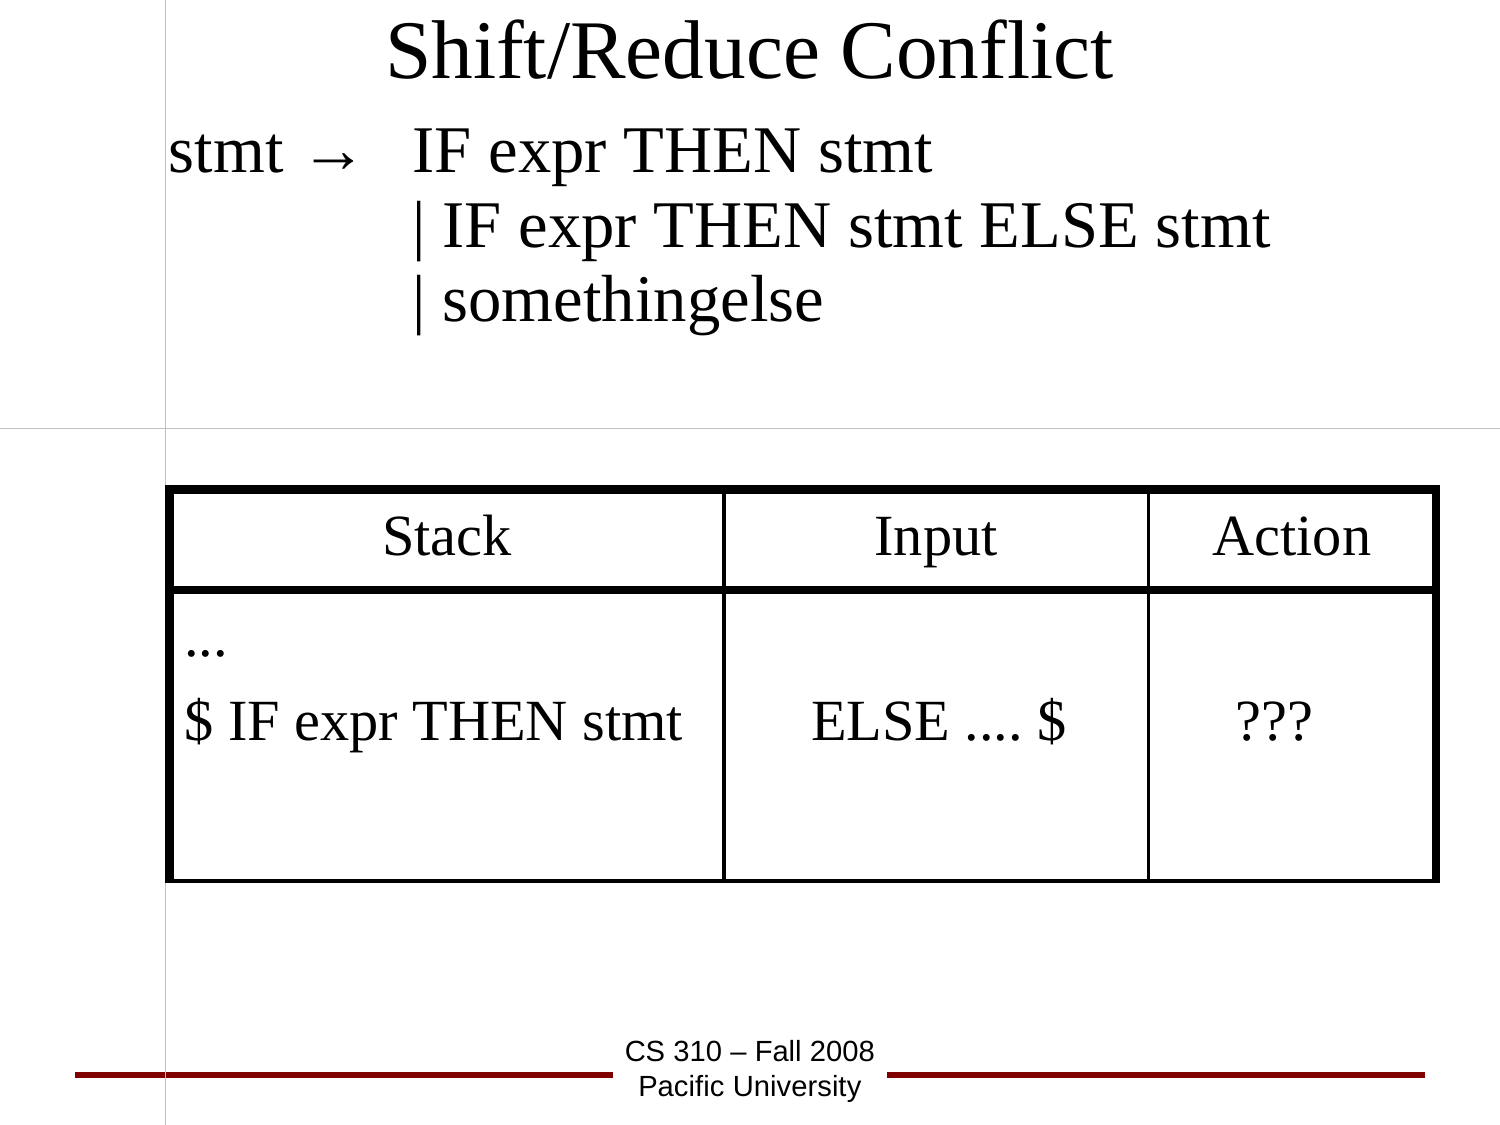

# Shift/Reduce Conflict
stmt → 	IF expr THEN stmt
		| IF expr THEN stmt ELSE stmt
		| somethingelse
| Stack | Input | Action |
| --- | --- | --- |
| ... $ IF expr THEN stmt | ELSE .... $ | ??? |